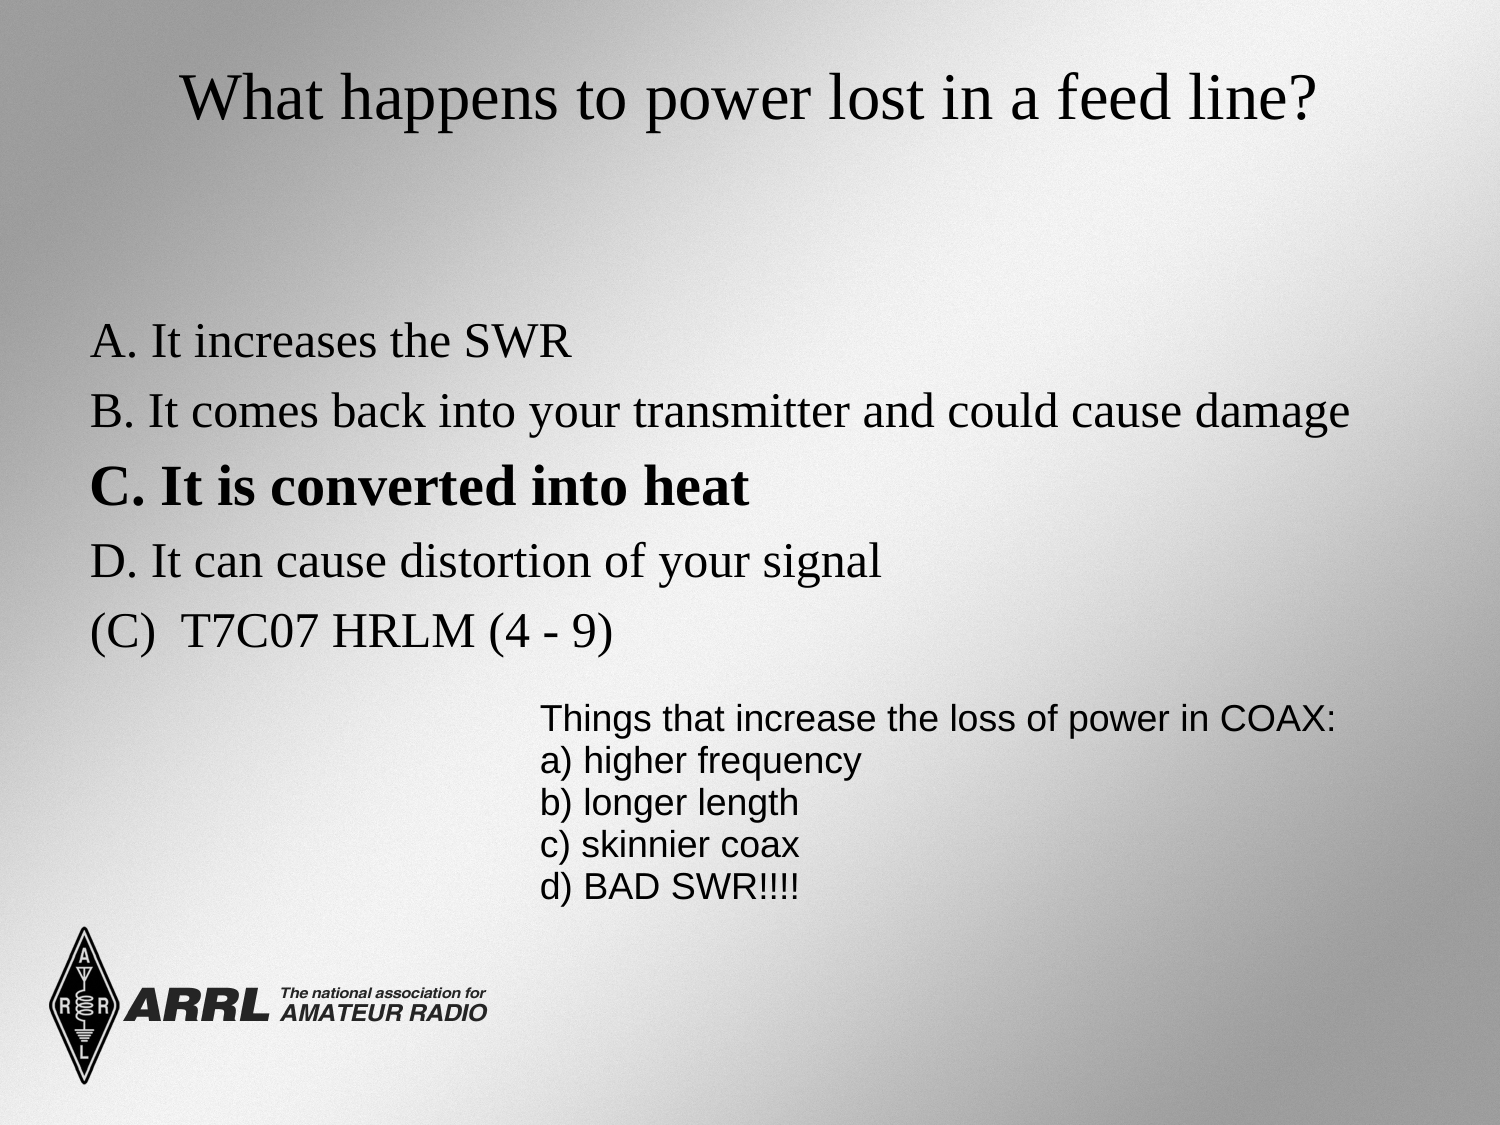

# What happens to power lost in a feed line?
A. It increases the SWR
B. It comes back into your transmitter and could cause damage
C. It is converted into heat
D. It can cause distortion of your signal
(C) T7C07 HRLM (4 - 9)
Things that increase the loss of power in COAX:
a) higher frequency
b) longer length
c) skinnier coax
d) BAD SWR!!!!